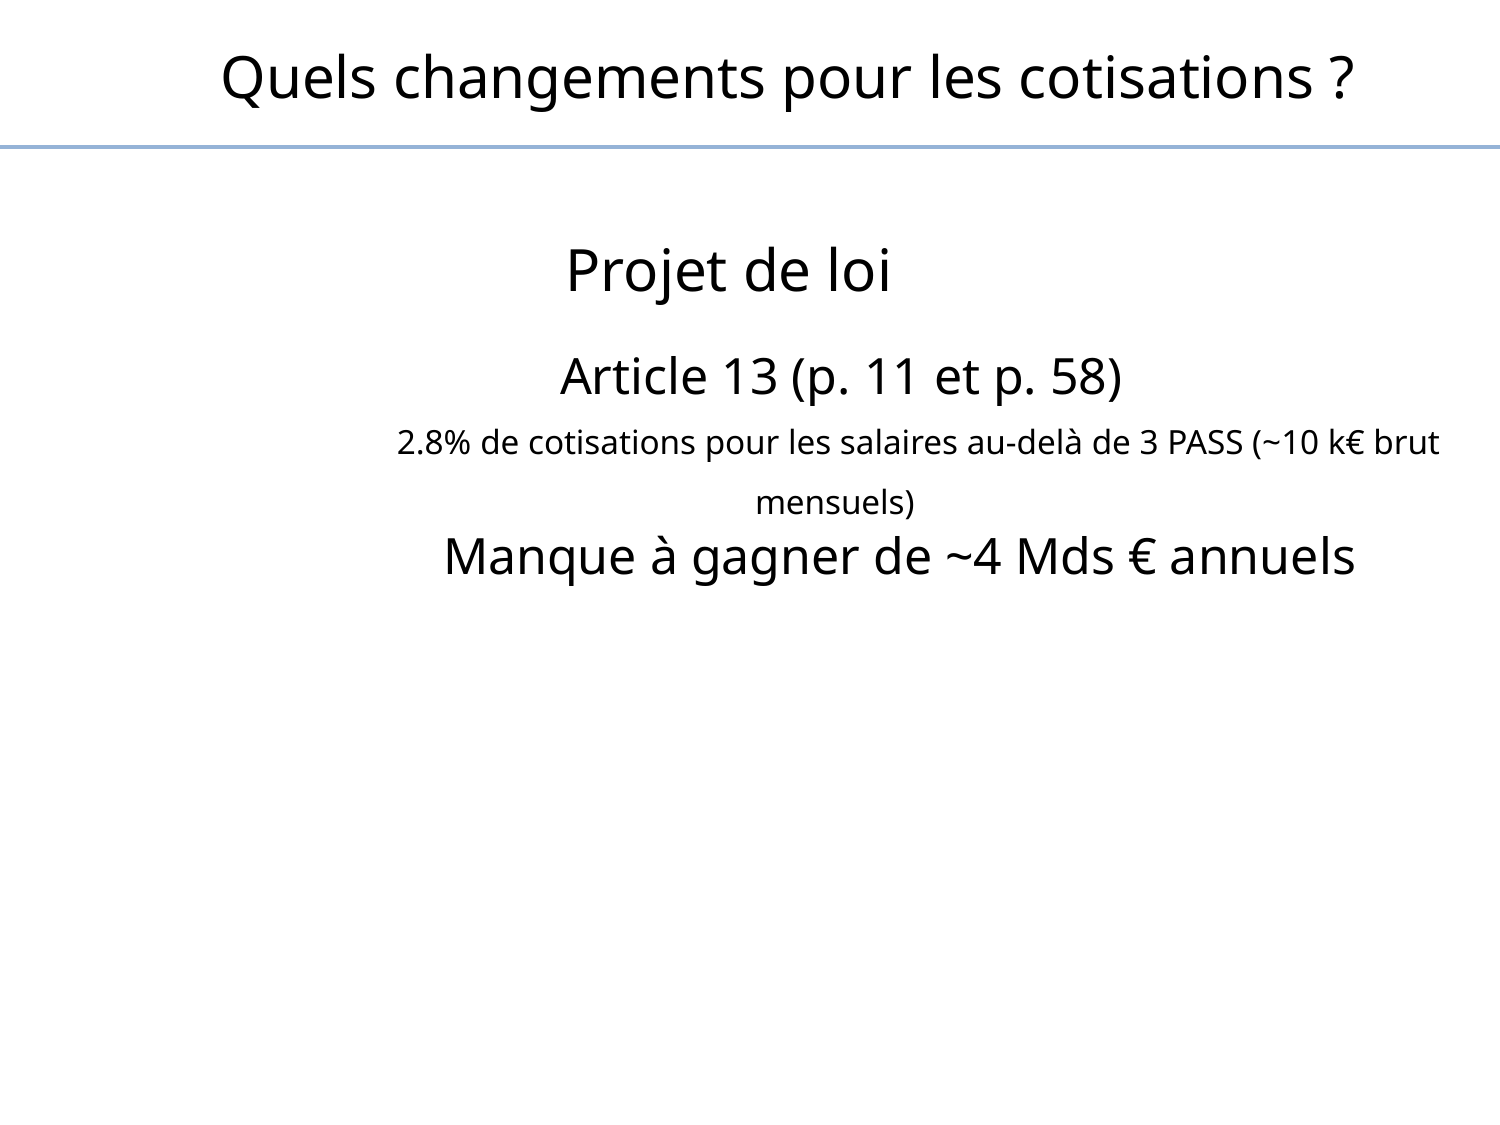

Quels changements pour les cotisations ?
Projet de loi
Article 13 (p. 11 et p. 58)
 2.8% de cotisations pour les salaires au-delà de 3 PASS (~10 k€ brut mensuels)
 Manque à gagner de ~4 Mds € annuels